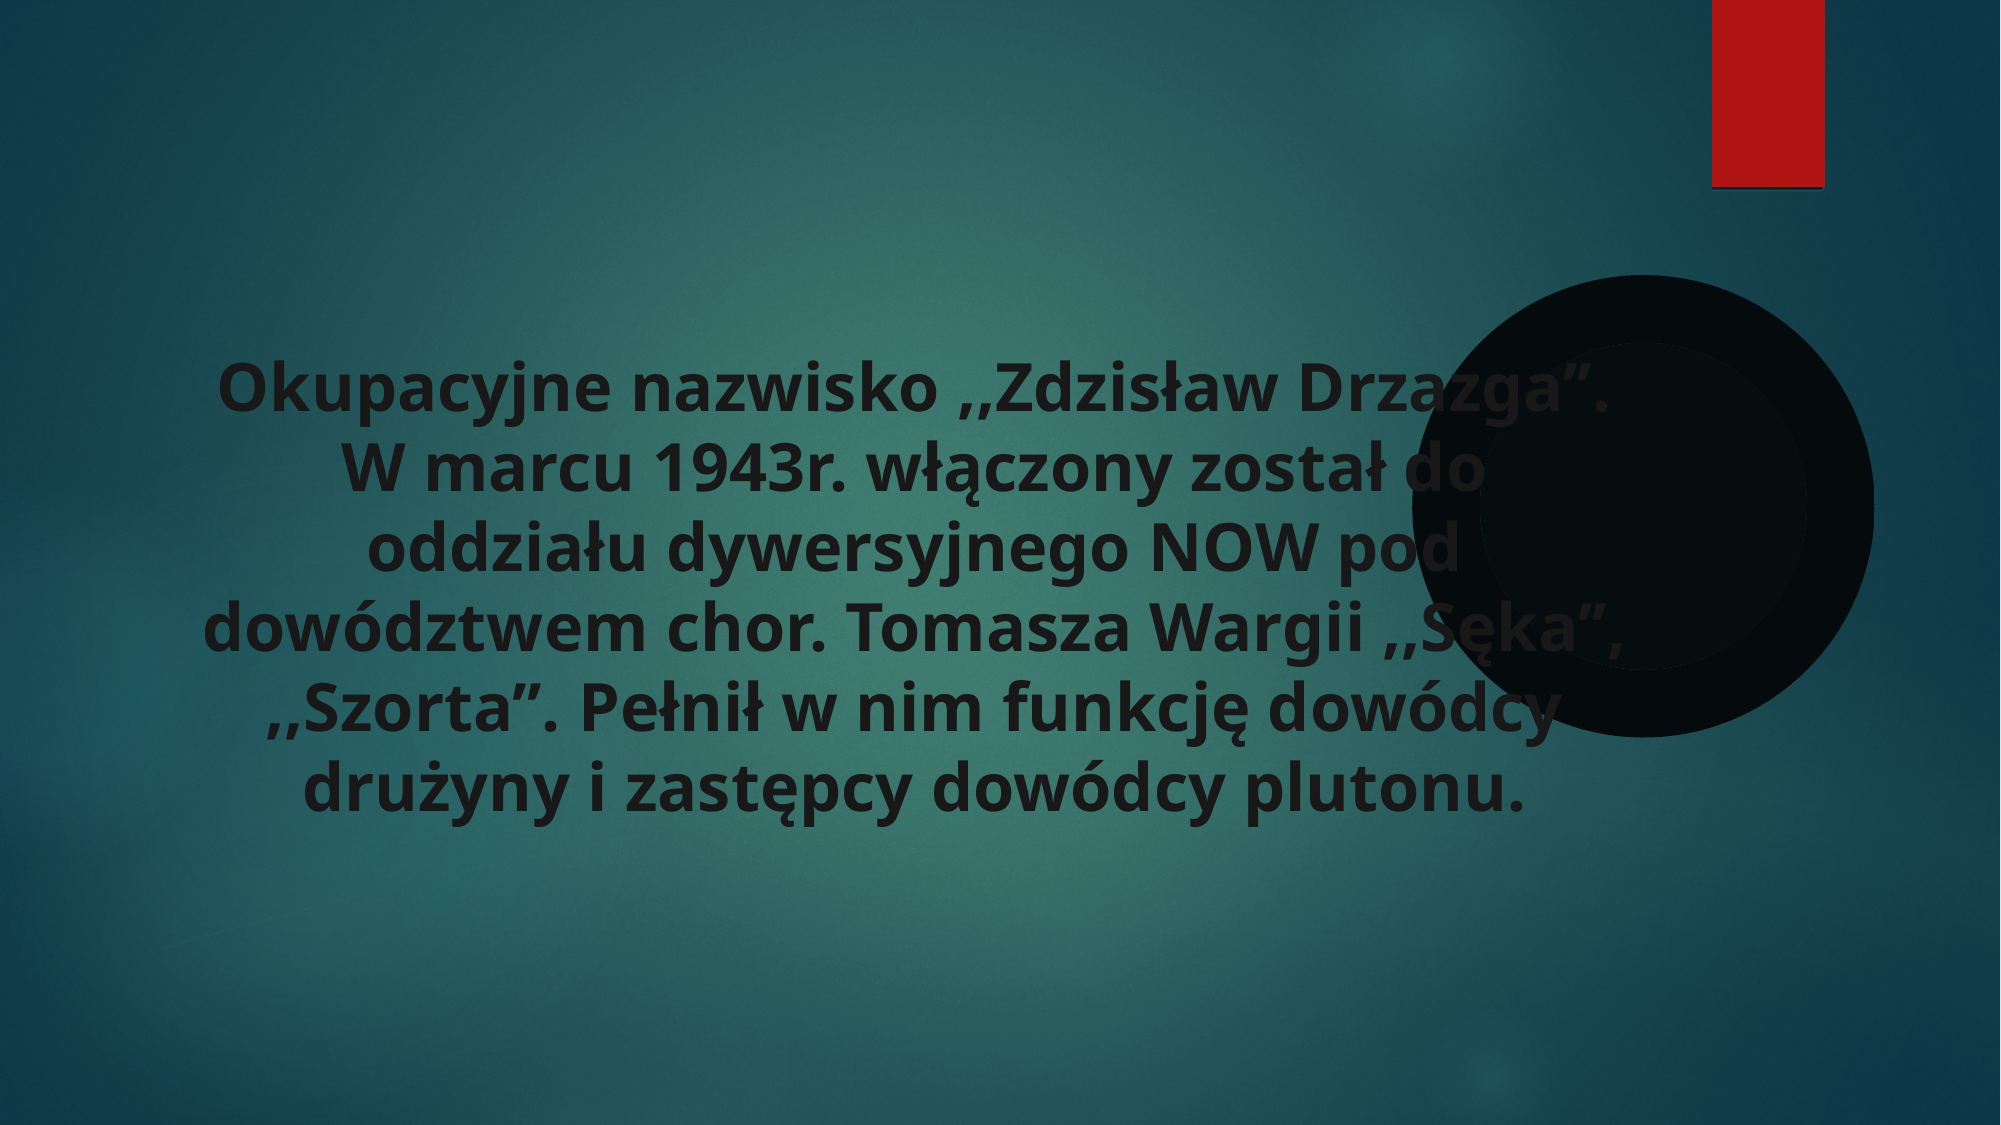

#
Okupacyjne nazwisko ,,Zdzisław Drzazga’’. W marcu 1943r. włączony został do oddziału dywersyjnego NOW pod dowództwem chor. Tomasza Wargii ,,Sęka’’, ,,Szorta’’. Pełnił w nim funkcję dowódcy drużyny i zastępcy dowódcy plutonu.